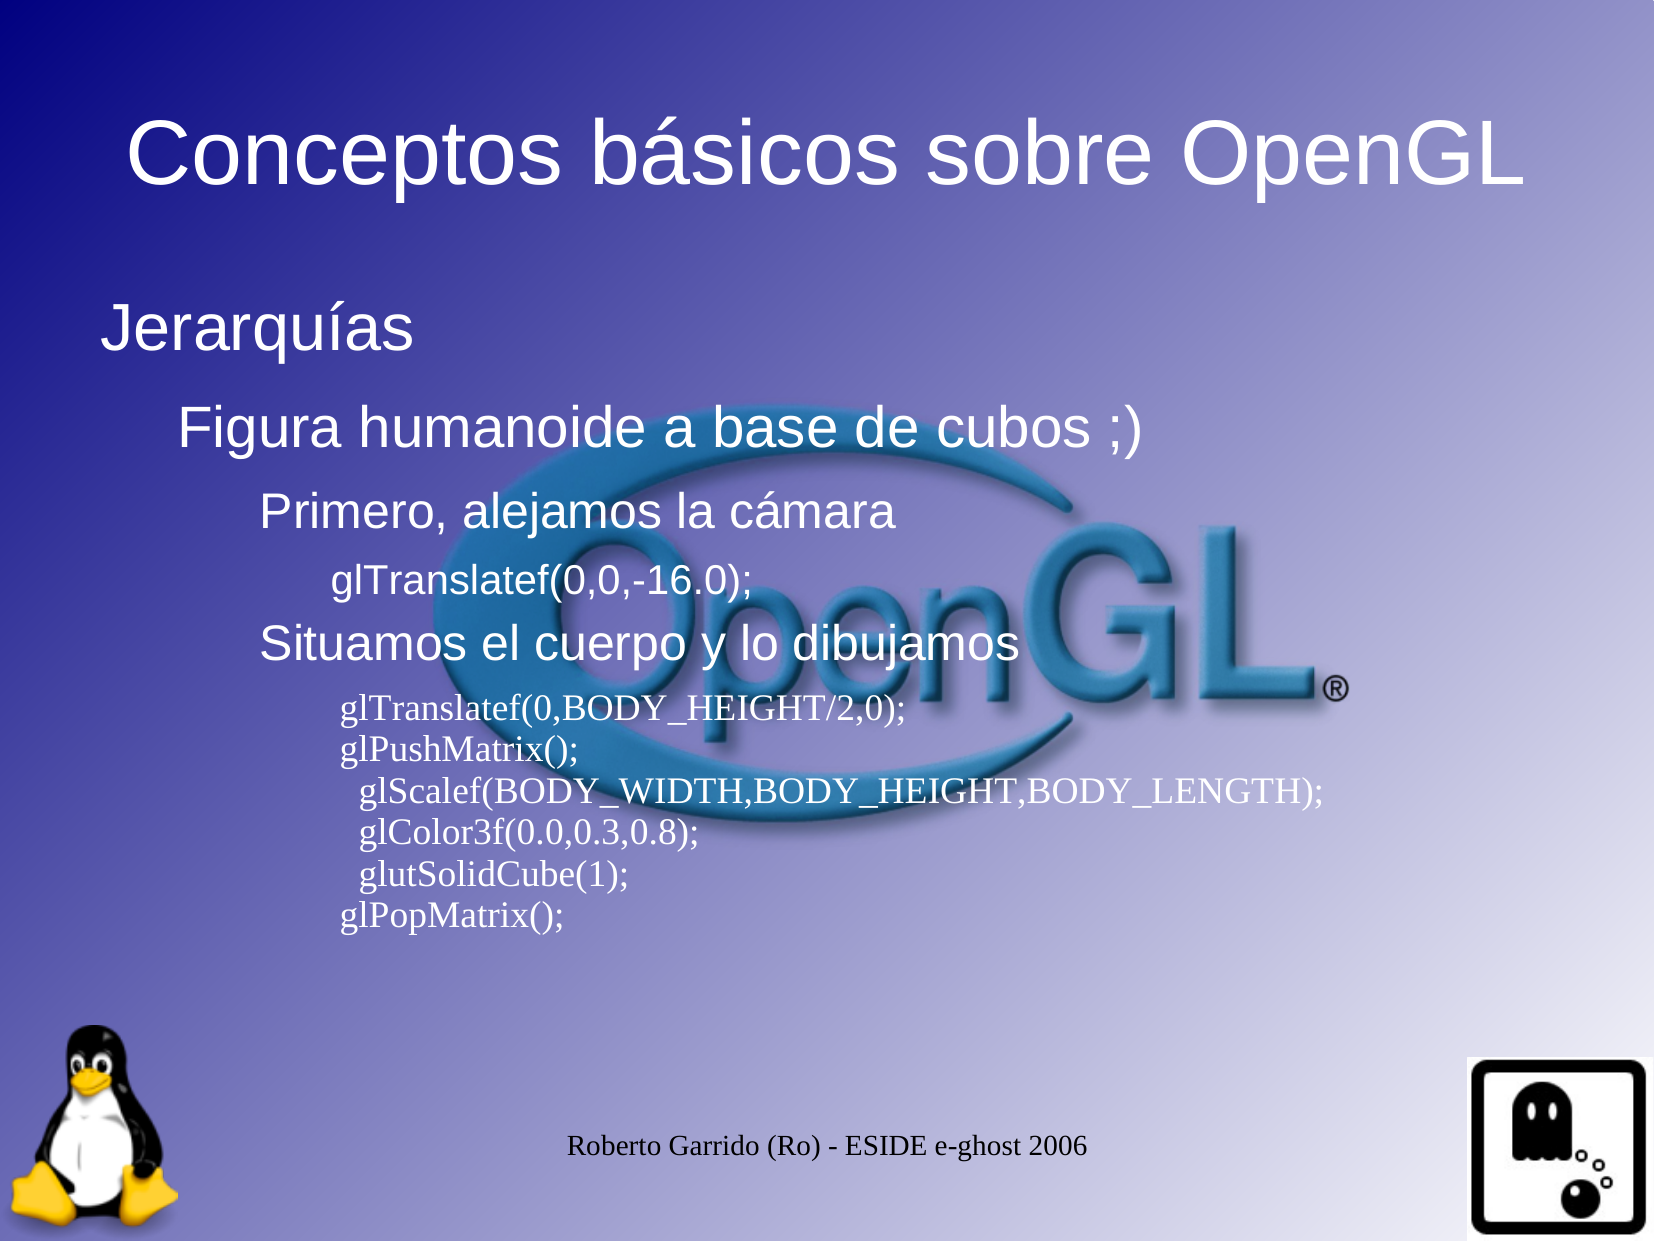

# Conceptos básicos sobre OpenGL
Jerarquías
Figura humanoide a base de cubos ;)
Primero, alejamos la cámara
glTranslatef(0,0,-16.0);
Situamos el cuerpo y lo dibujamos
glTranslatef(0,BODY_HEIGHT/2,0);
glPushMatrix();
 glScalef(BODY_WIDTH,BODY_HEIGHT,BODY_LENGTH);
 glColor3f(0.0,0.3,0.8);
 glutSolidCube(1);
glPopMatrix();
Roberto Garrido (Ro) - ESIDE e-ghost 2006